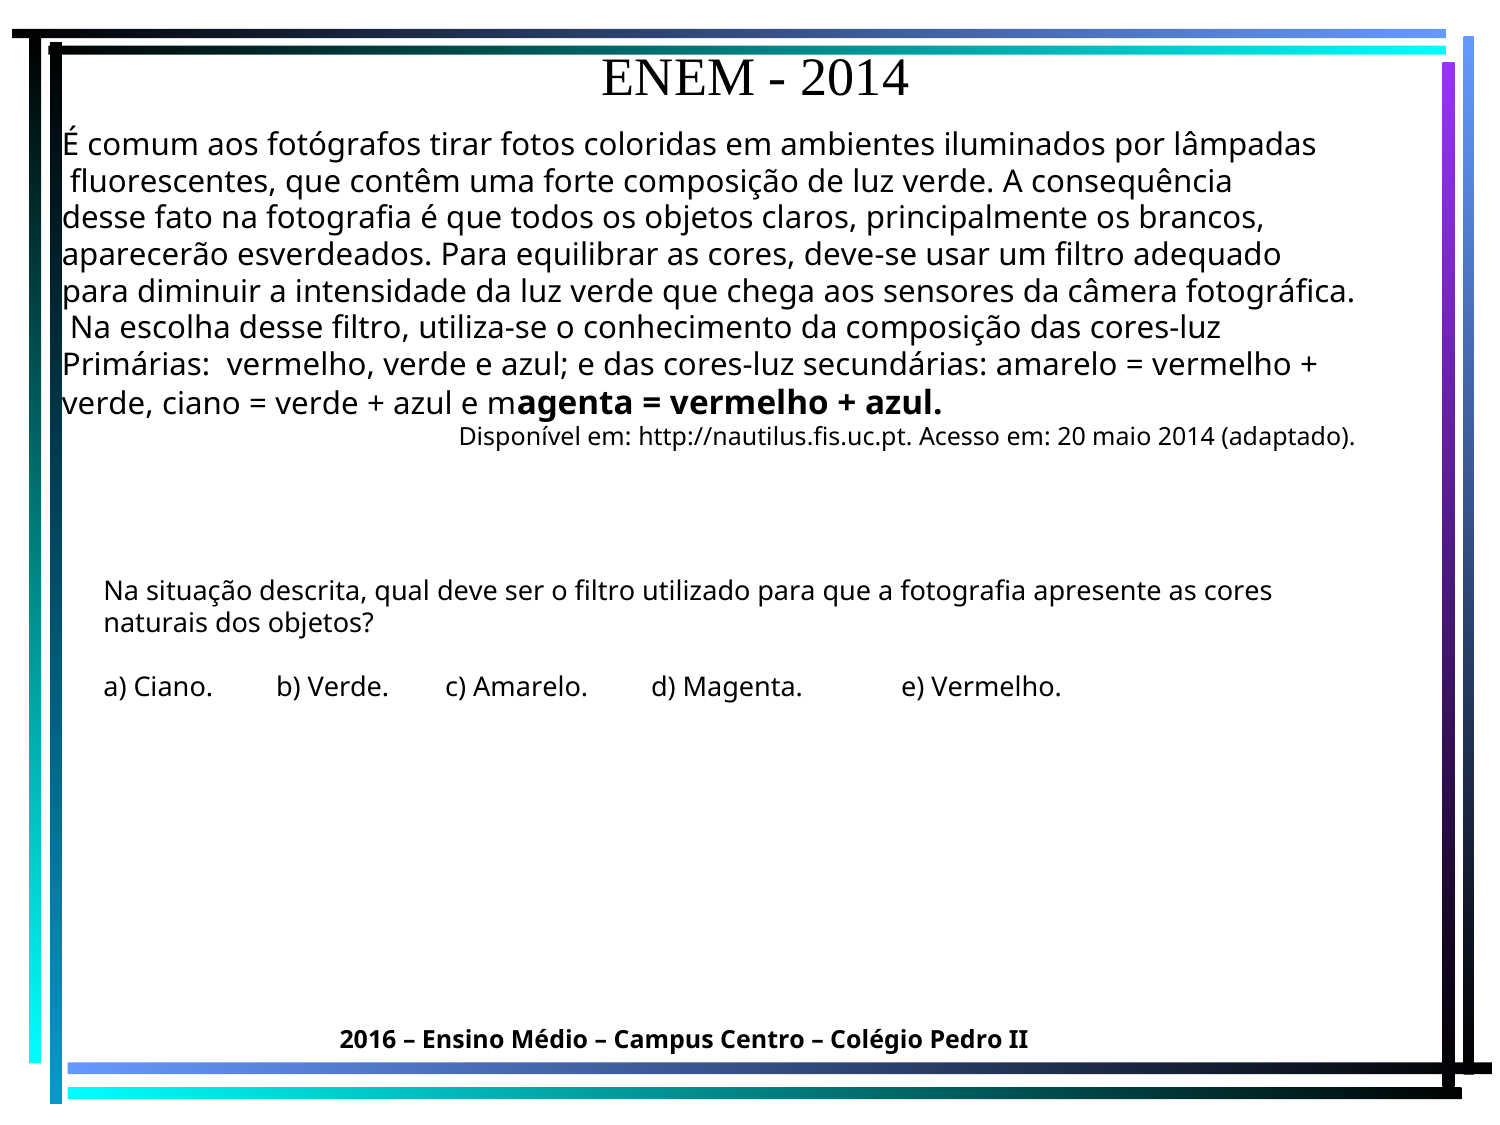

# ENEM - 2014
É comum aos fotógrafos tirar fotos coloridas em ambientes iluminados por lâmpadas
 fluorescentes, que contêm uma forte composição de luz verde. A consequência
desse fato na fotografia é que todos os objetos claros, principalmente os brancos,
aparecerão esverdeados. Para equilibrar as cores, deve-se usar um filtro adequado
para diminuir a intensidade da luz verde que chega aos sensores da câmera fotográfica.
 Na escolha desse filtro, utiliza-se o conhecimento da composição das cores-luz
Primárias: vermelho, verde e azul; e das cores-luz secundárias: amarelo = vermelho +
verde, ciano = verde + azul e magenta = vermelho + azul.
Disponível em: http://nautilus.fis.uc.pt. Acesso em: 20 maio 2014 (adaptado).
Na situação descrita, qual deve ser o filtro utilizado para que a fotografia apresente as cores
naturais dos objetos?
a) Ciano. b) Verde. c) Amarelo. d) Magenta. e) Vermelho.
2016 – Ensino Médio – Campus Centro – Colégio Pedro II